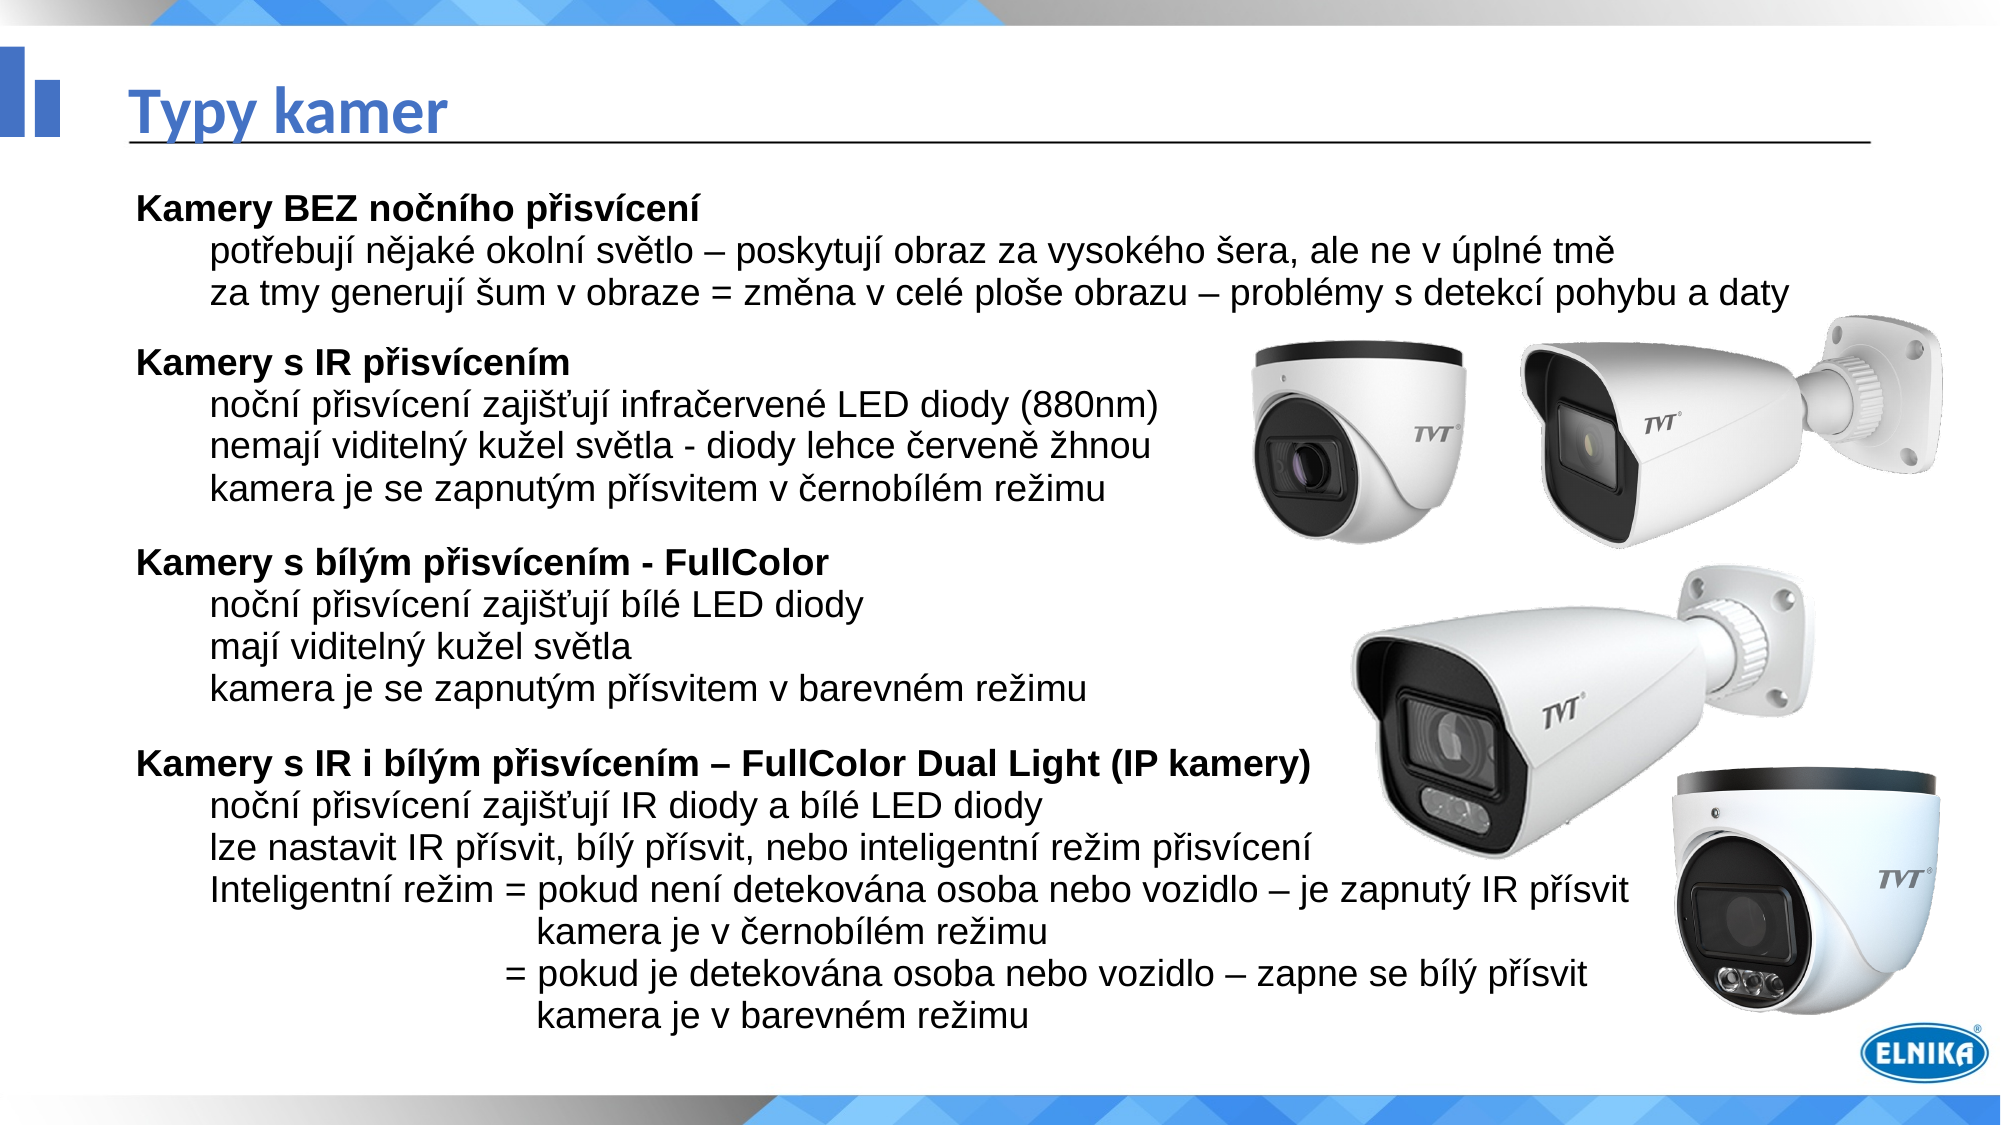

Typy kamer
Kamery BEZ nočního přisvícení
	potřebují nějaké okolní světlo – poskytují obraz za vysokého šera, ale ne v úplné tmě
	za tmy generují šum v obraze = změna v celé ploše obrazu – problémy s detekcí pohybu a daty
Kamery s IR přisvícením
	noční přisvícení zajišťují infračervené LED diody (880nm)
	nemají viditelný kužel světla - diody lehce červeně žhnou
	kamera je se zapnutým přísvitem v černobílém režimu
Kamery s bílým přisvícením - FullColor
	noční přisvícení zajišťují bílé LED diody
	mají viditelný kužel světla
	kamera je se zapnutým přísvitem v barevném režimu
Kamery s IR i bílým přisvícením – FullColor Dual Light (IP kamery)
	noční přisvícení zajišťují IR diody a bílé LED diody
	lze nastavit IR přísvit, bílý přísvit, nebo inteligentní režim přisvícení
	Inteligentní režim = pokud není detekována osoba nebo vozidlo – je zapnutý IR přísvit
					 kamera je v černobílém režimu
					= pokud je detekována osoba nebo vozidlo – zapne se bílý přísvit
					 kamera je v barevném režimu